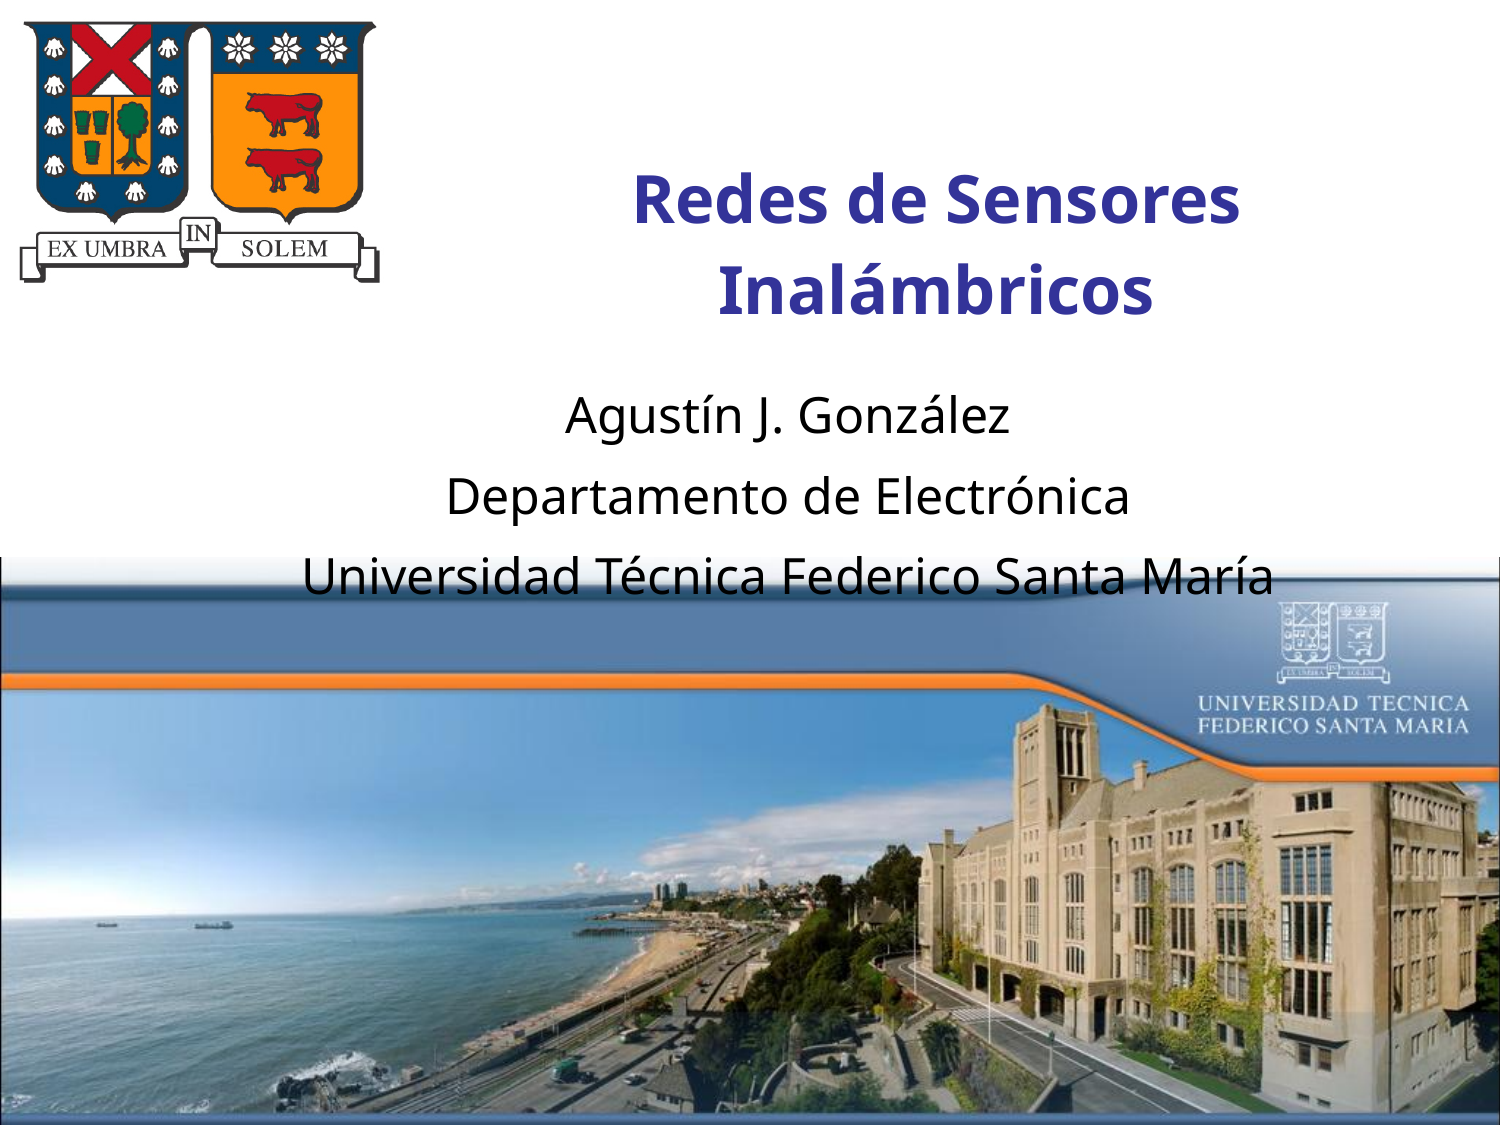

# Redes de Sensores Inalámbricos
Agustín J. González
Departamento de Electrónica
Universidad Técnica Federico Santa María